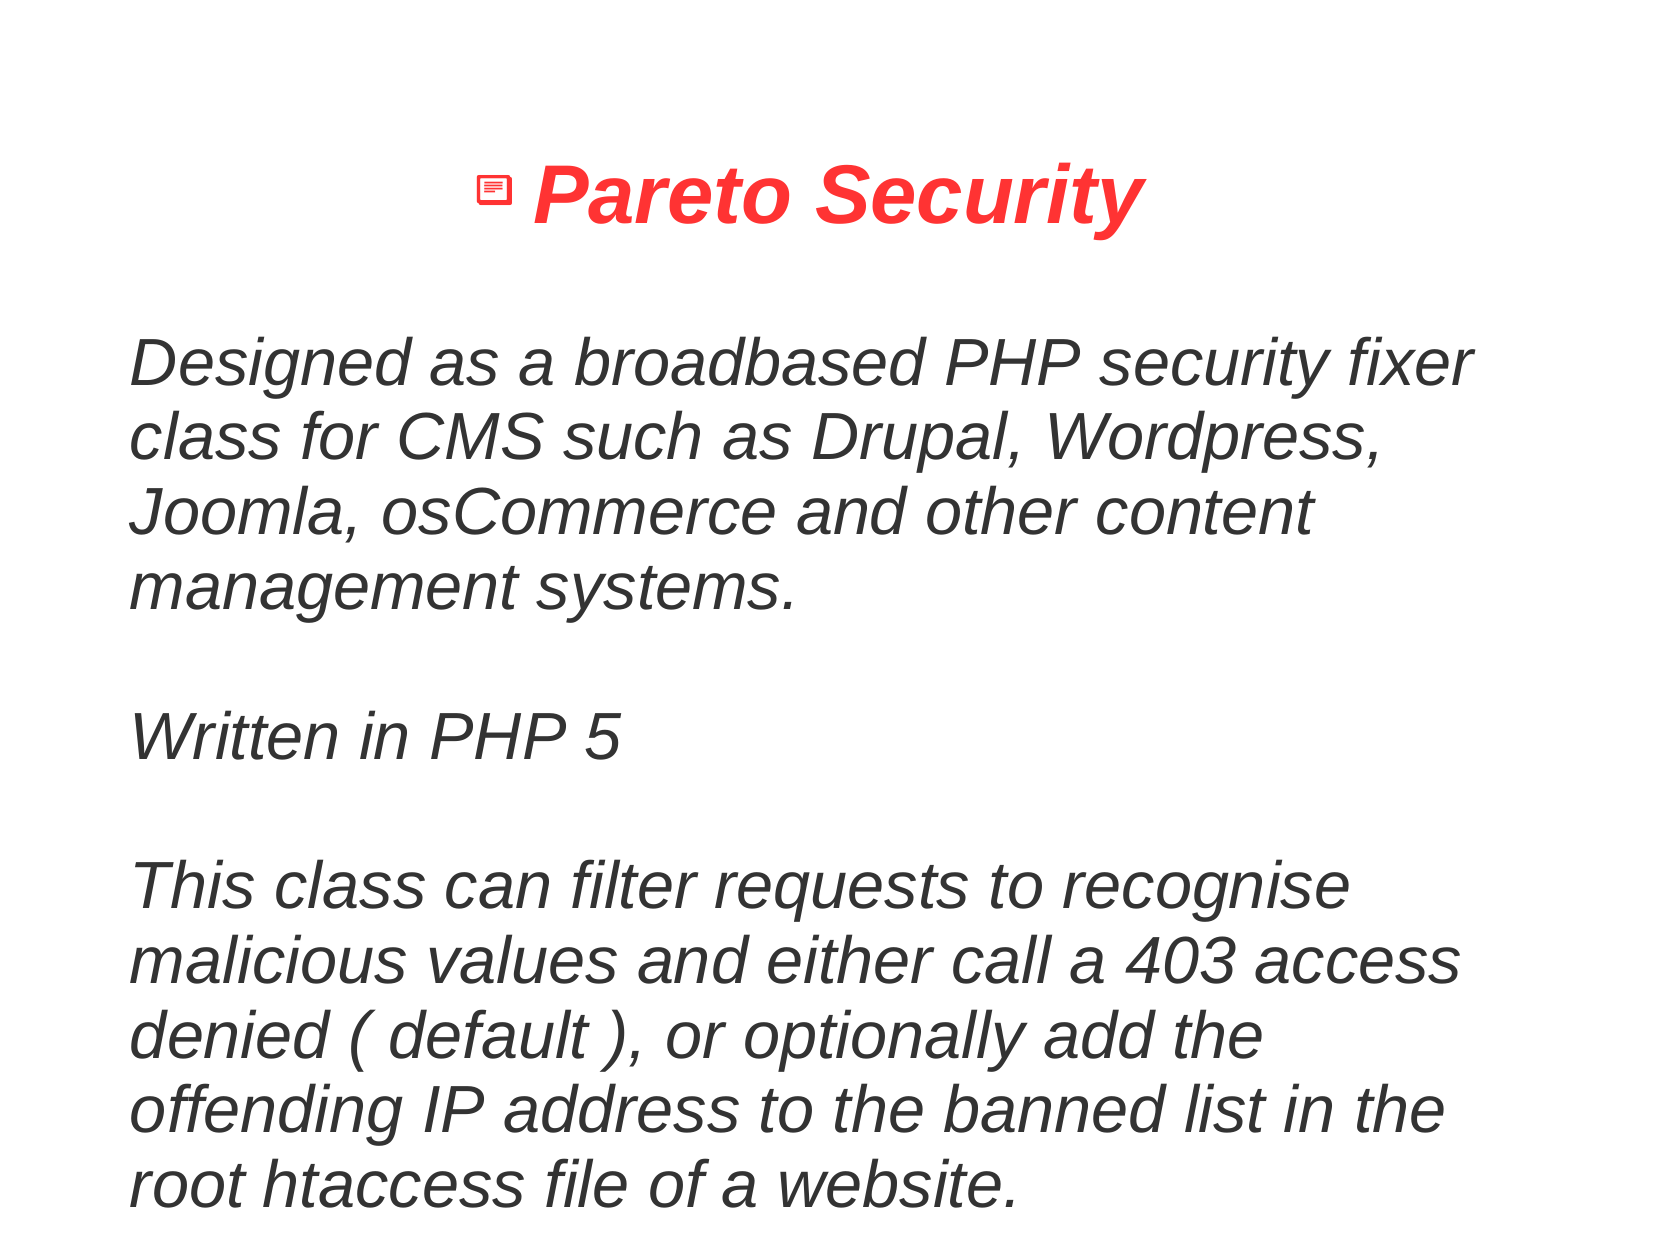

# Pareto Security
Designed as a broadbased PHP security fixer class for CMS such as Drupal, Wordpress, Joomla, osCommerce and other content management systems.
Written in PHP 5
This class can filter requests to recognise malicious values and either call a 403 access denied ( default ), or optionally add the offending IP address to the banned list in the root htaccess file of a website.